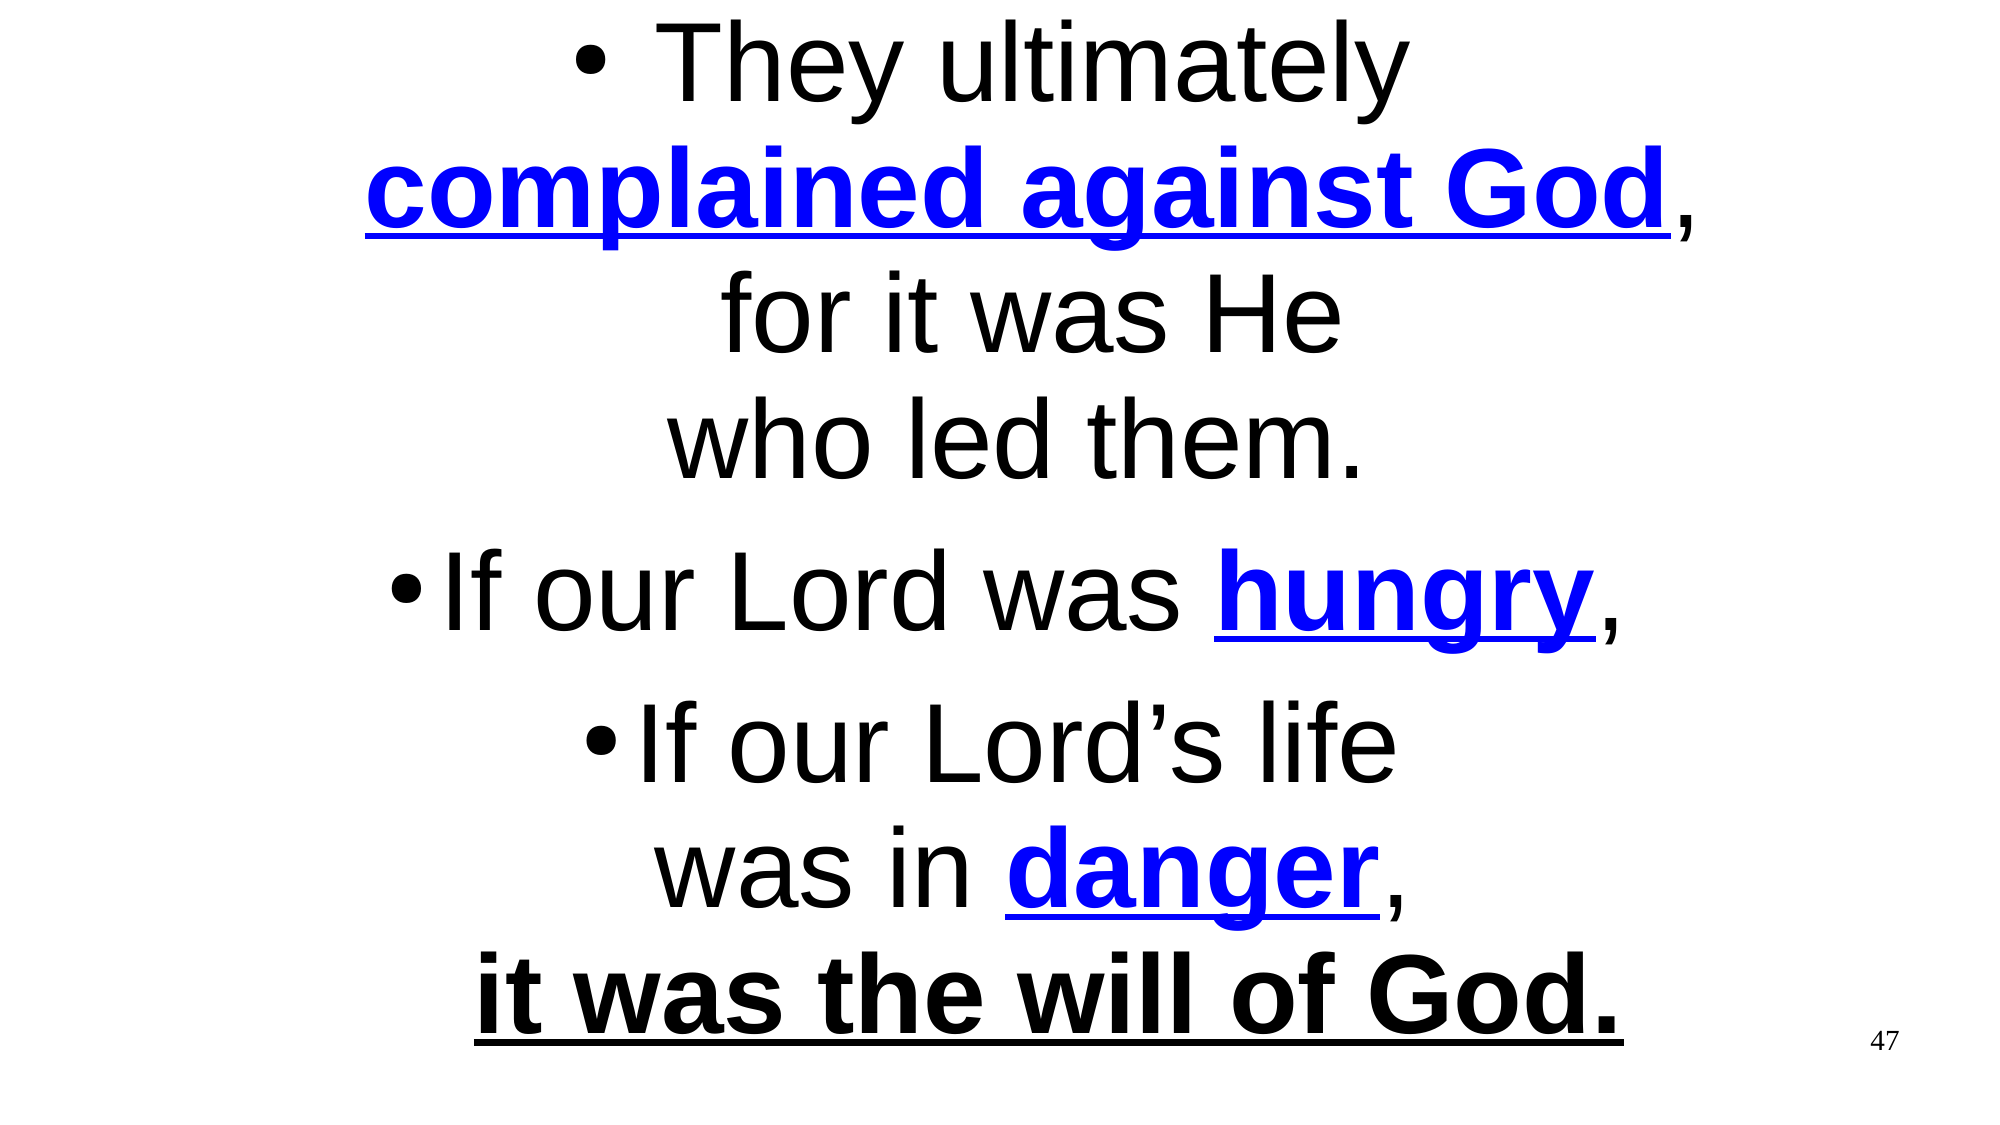

# They ultimately complained against God, for it was He who led them.
If our Lord was hungry,
If our Lord’s life
was in danger,
 it was the will of God.
47